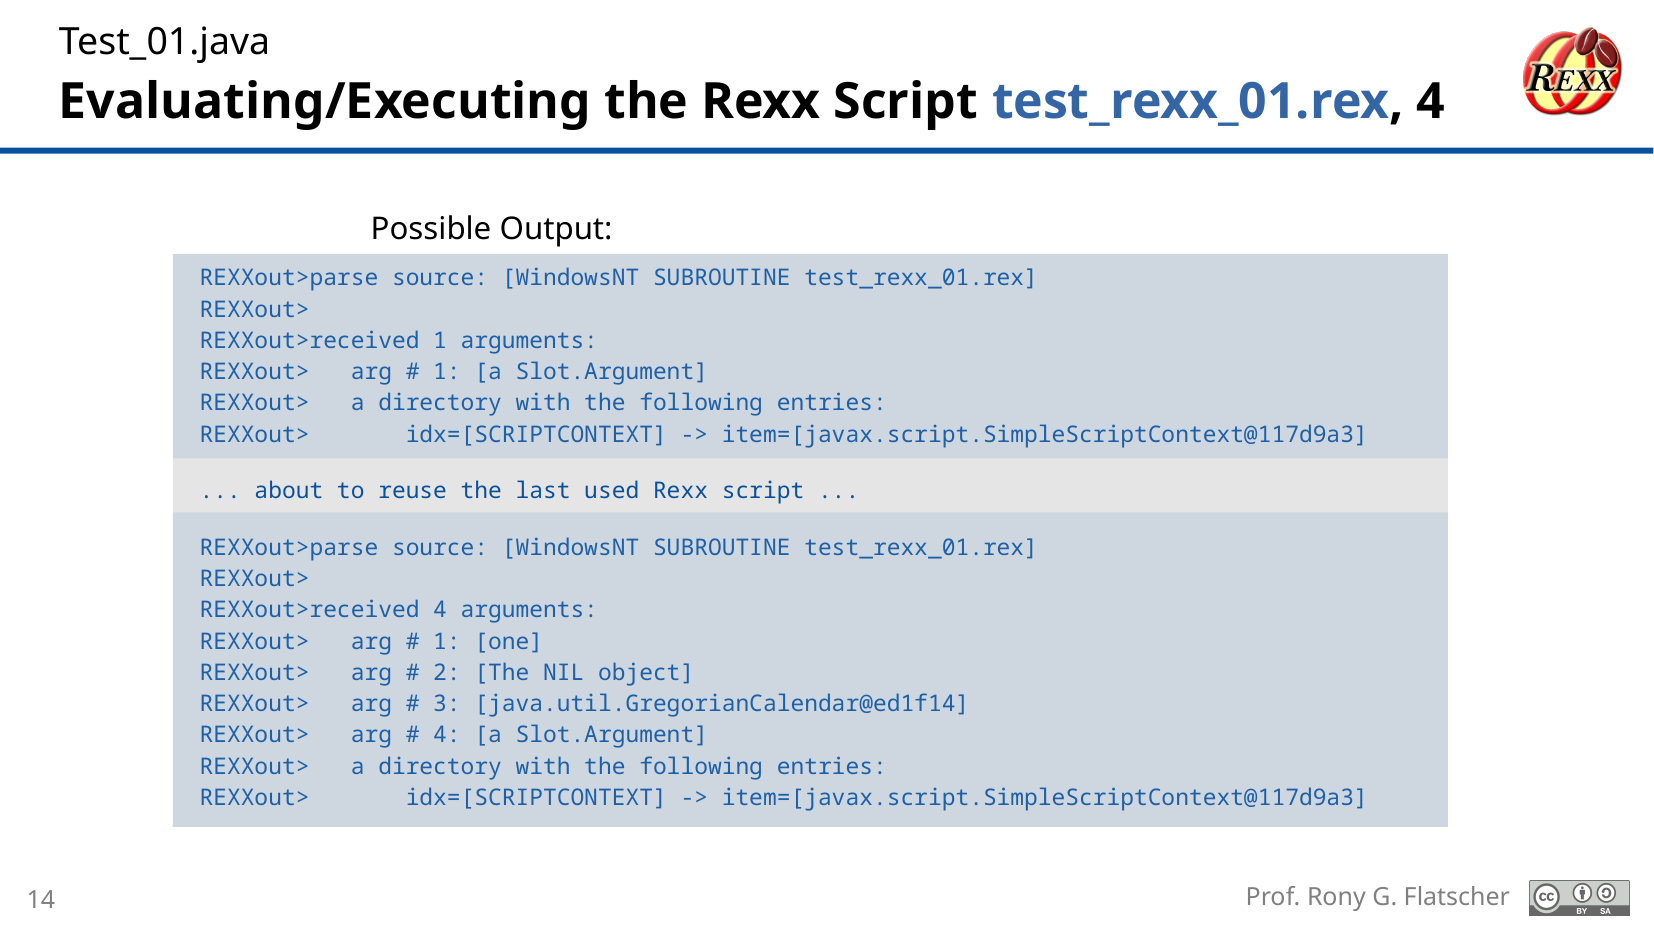

# Test_01.java Evaluating/Executing the Rexx Script test_rexx_01.rex, 4
Possible Output:
REXXout>parse source: [WindowsNT SUBROUTINE test_rexx_01.rex]
REXXout>
REXXout>received 1 arguments:
REXXout> arg # 1: [a Slot.Argument]
REXXout> a directory with the following entries:
REXXout> idx=[SCRIPTCONTEXT] -> item=[javax.script.SimpleScriptContext@117d9a3]
... about to reuse the last used Rexx script ...
REXXout>parse source: [WindowsNT SUBROUTINE test_rexx_01.rex]
REXXout>
REXXout>received 4 arguments:
REXXout> arg # 1: [one]
REXXout> arg # 2: [The NIL object]
REXXout> arg # 3: [java.util.GregorianCalendar@ed1f14]
REXXout> arg # 4: [a Slot.Argument]
REXXout> a directory with the following entries:
REXXout> idx=[SCRIPTCONTEXT] -> item=[javax.script.SimpleScriptContext@117d9a3]